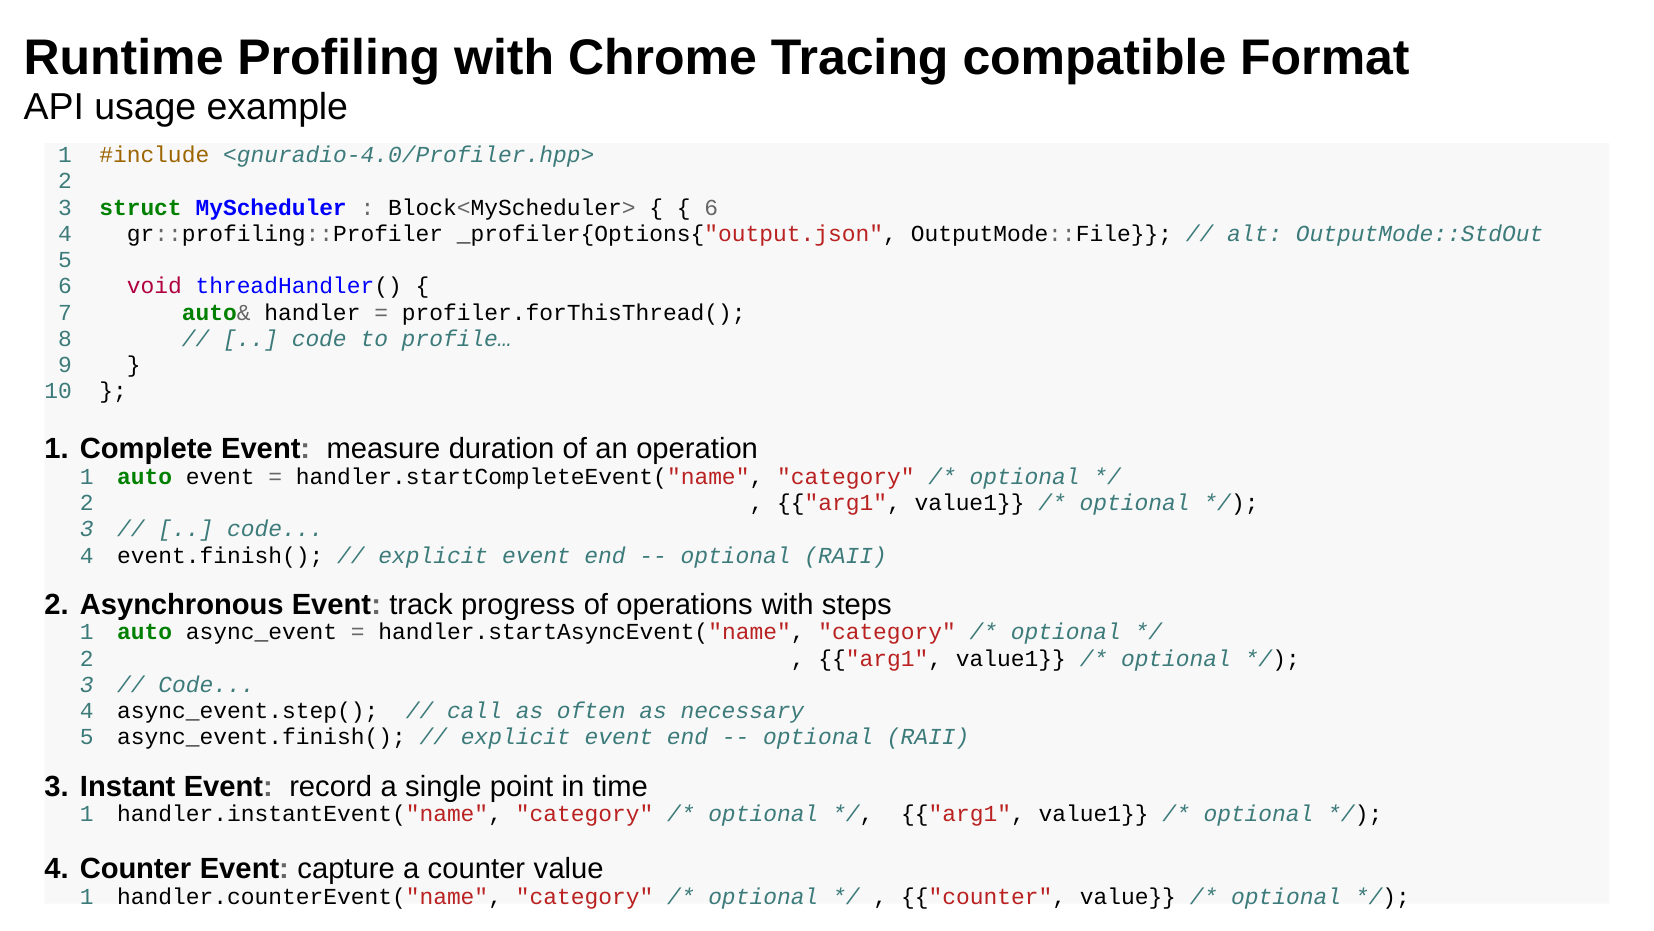

# Runtime Profiling with Chrome Tracing compatible Format API usage example
 1 #include <gnuradio-4.0/Profiler.hpp>
 2
 3 struct MyScheduler : Block<MyScheduler> { { 6
 4 gr::profiling::Profiler _profiler{Options{"output.json", OutputMode::File}}; // alt: OutputMode::StdOut
 5
 6 void threadHandler() {
 7 auto& handler = profiler.forThisThread();
 8 // [..] code to profile…
 9 }
10 };
Complete Event: measure duration of an operation
 auto event = handler.startCompleteEvent("name", "category" /* optional */
 , {{"arg1", value1}} /* optional */);
 // [..] code...
 event.finish(); // explicit event end -- optional (RAII)
Asynchronous Event: track progress of operations with steps
 auto async_event = handler.startAsyncEvent("name", "category" /* optional */
 , {{"arg1", value1}} /* optional */);
 // Code...
 async_event.step(); // call as often as necessary
 async_event.finish(); // explicit event end -- optional (RAII)
Instant Event: record a single point in time
 handler.instantEvent("name", "category" /* optional */, {{"arg1", value1}} /* optional */);
Counter Event: capture a counter value
 handler.counterEvent("name", "category" /* optional */ , {{"counter", value}} /* optional */);